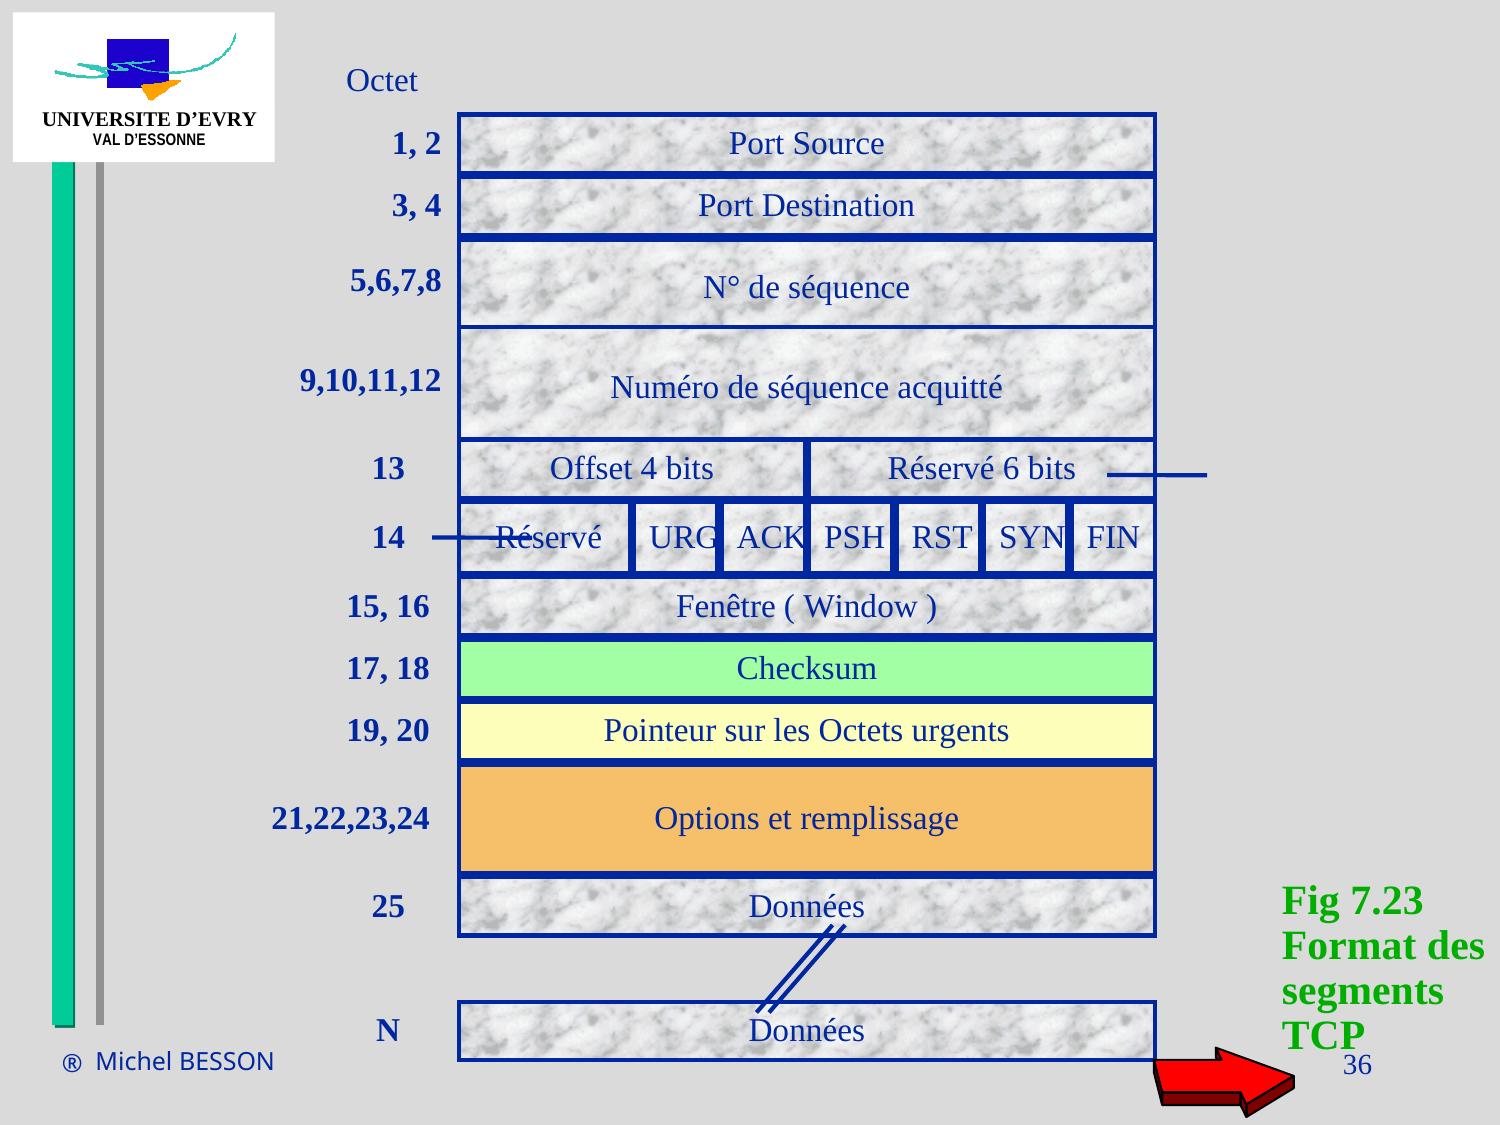

Octet
1, 2
Port Source
3, 4
Port Destination
5,6,7,8
N° de séquence
9,10,11,12
Numéro de séquence acquitté
13
Offset 4 bits
Réservé 6 bits
14
 Réservé
URG
ACK
PSH
RST
SYN
FIN
15, 16
Fenêtre ( Window )
17, 18
Checksum
19, 20
Pointeur sur les Octets urgents
21,22,23,24
Options et remplissage
Fig 7.23
Format des
segments
TCP
25
Données
N
Données
<date/time> Michel BESSON